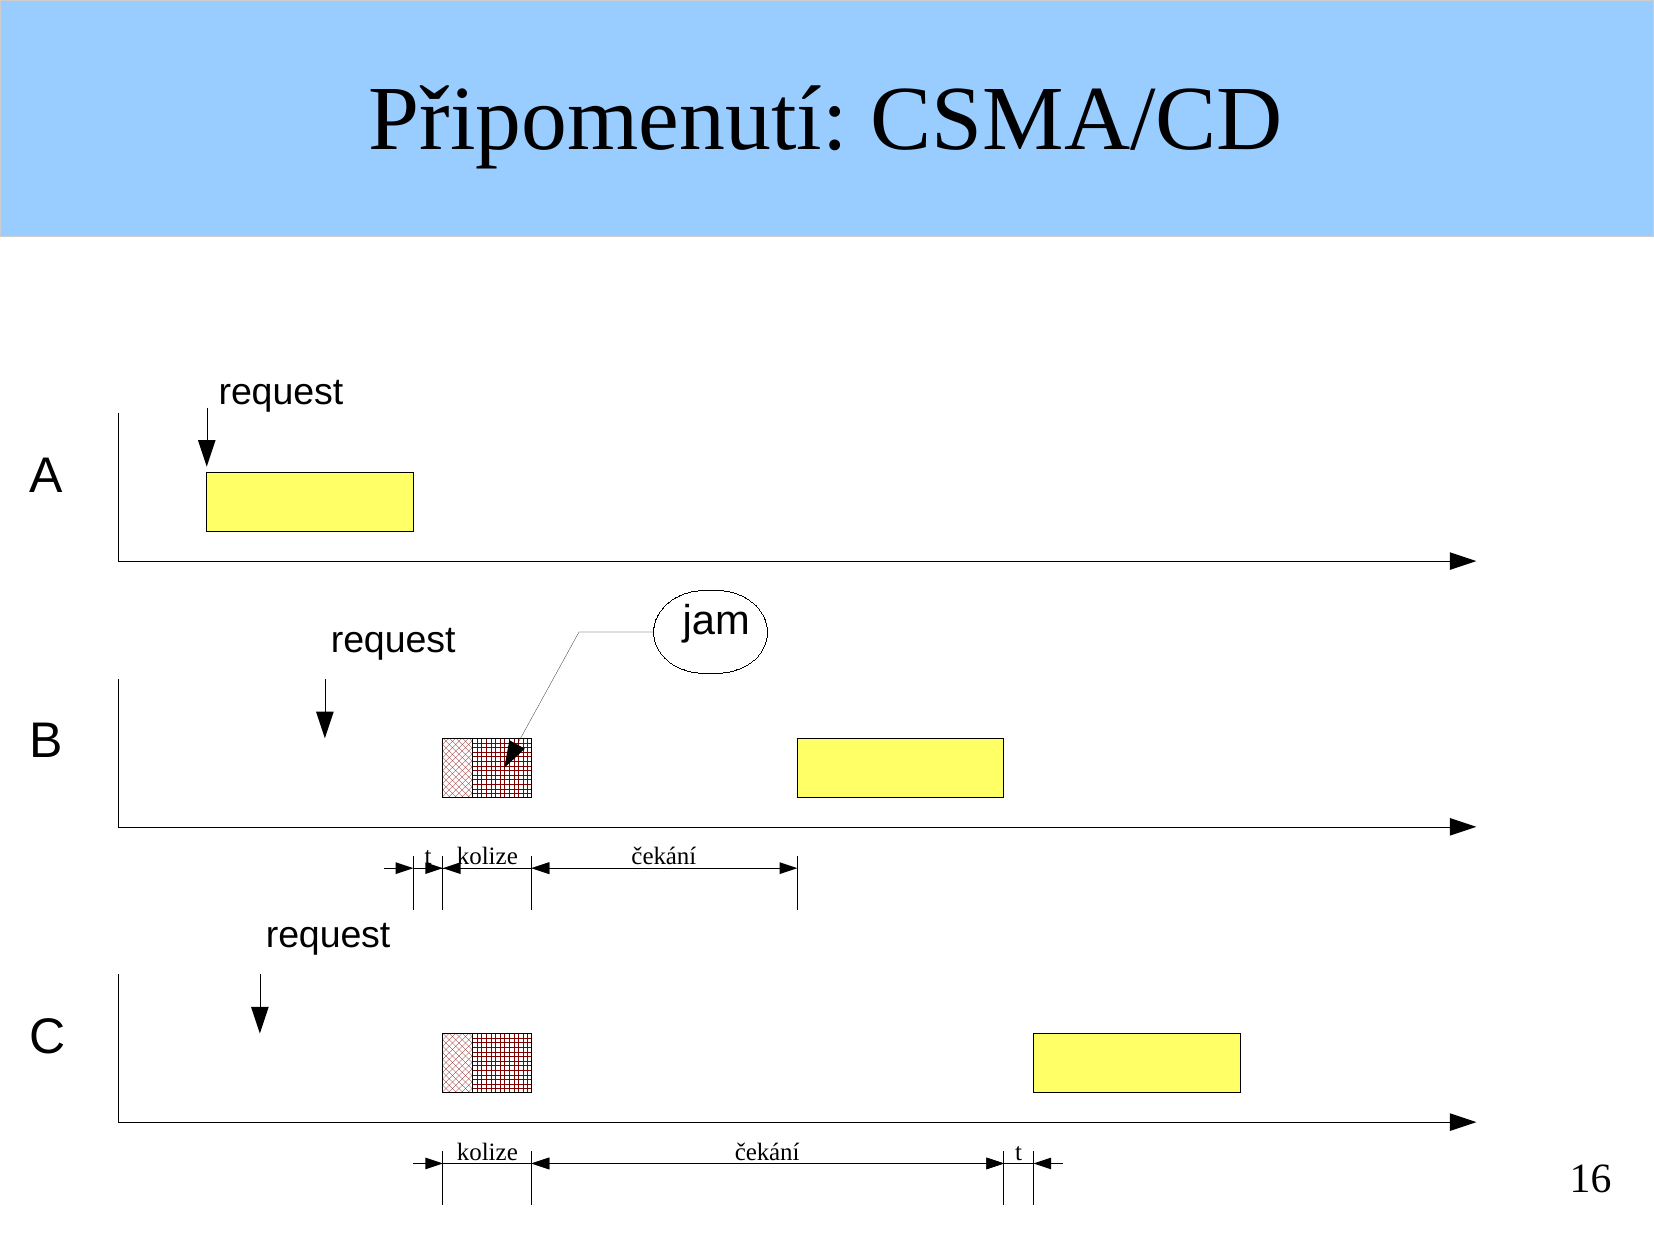

# Připomenutí: CSMA/CD
request
A
request
B
request
C